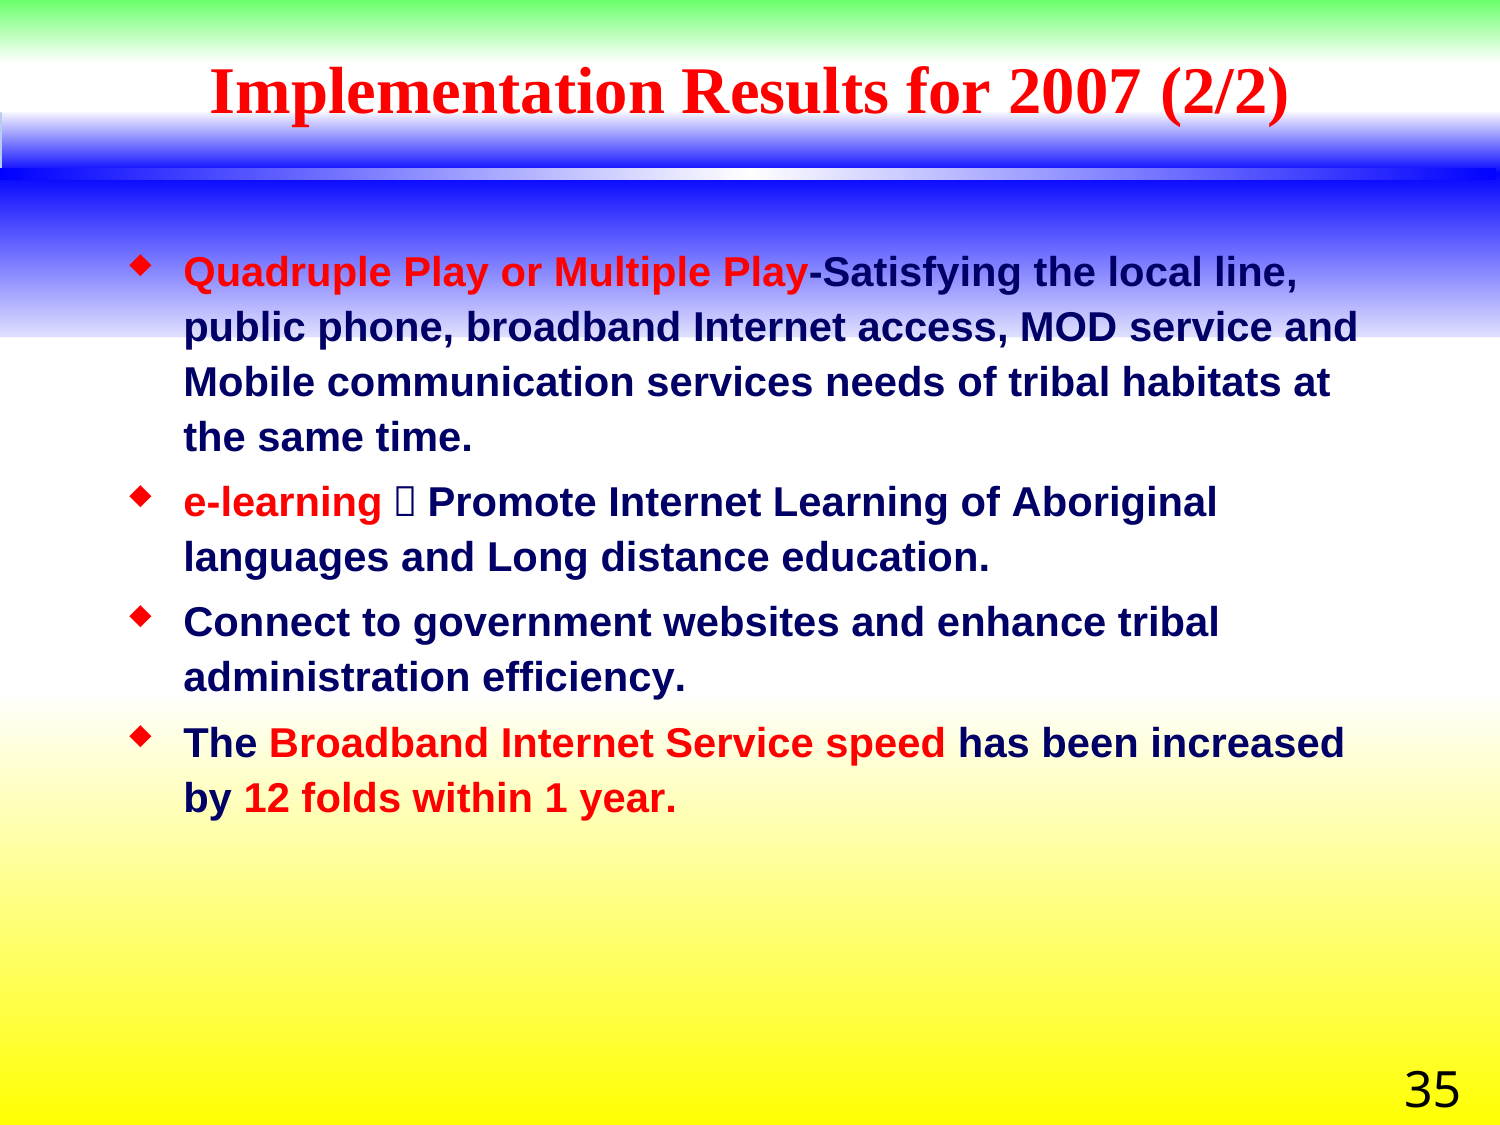

Implementation Results for 2007 (2/2)
# Quadruple Play or Multiple Play-Satisfying the local line, public phone, broadband Internet access, MOD service and Mobile communication services needs of tribal habitats at the same time.
e-learning：Promote Internet Learning of Aboriginal languages and Long distance education.
Connect to government websites and enhance tribal administration efficiency.
The Broadband Internet Service speed has been increased by 12 folds within 1 year.
35